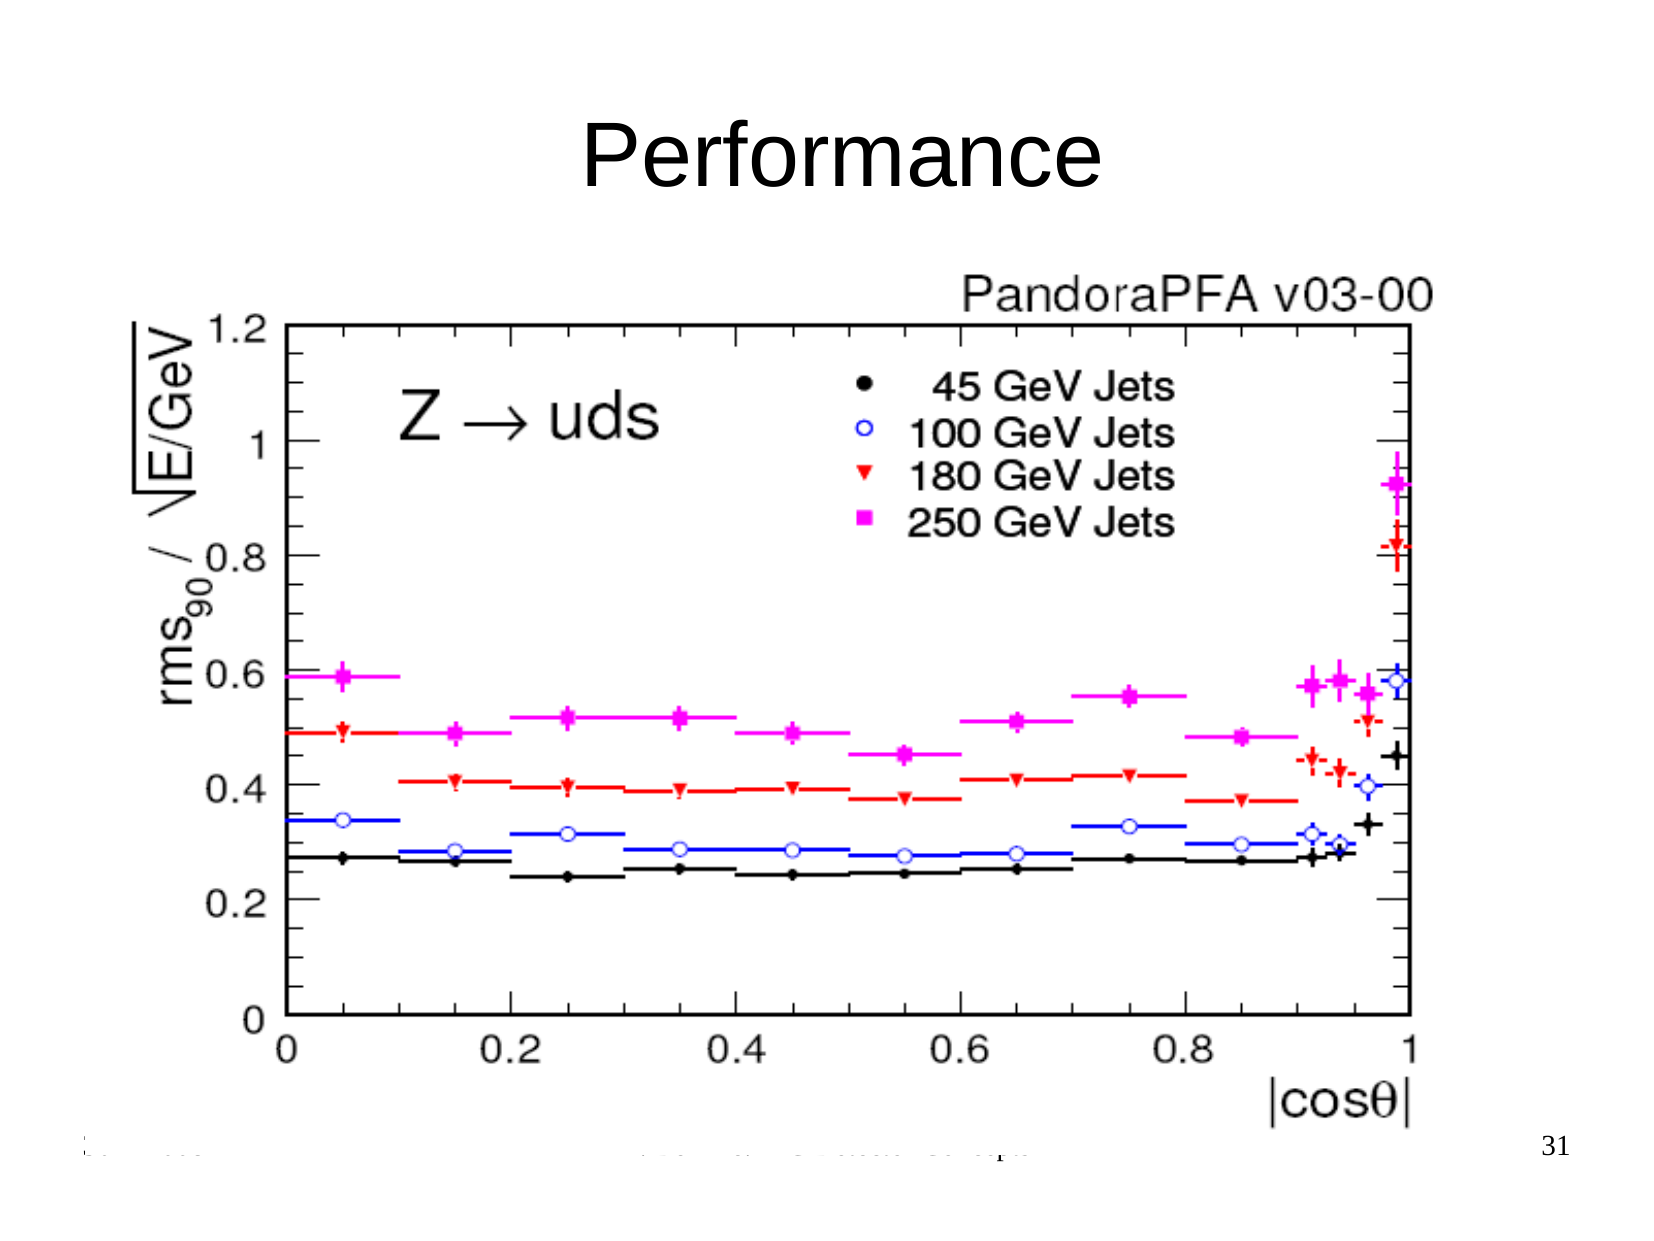

# Performance
30-4-2008
T. Behnke: ILC Detector Concepts
31